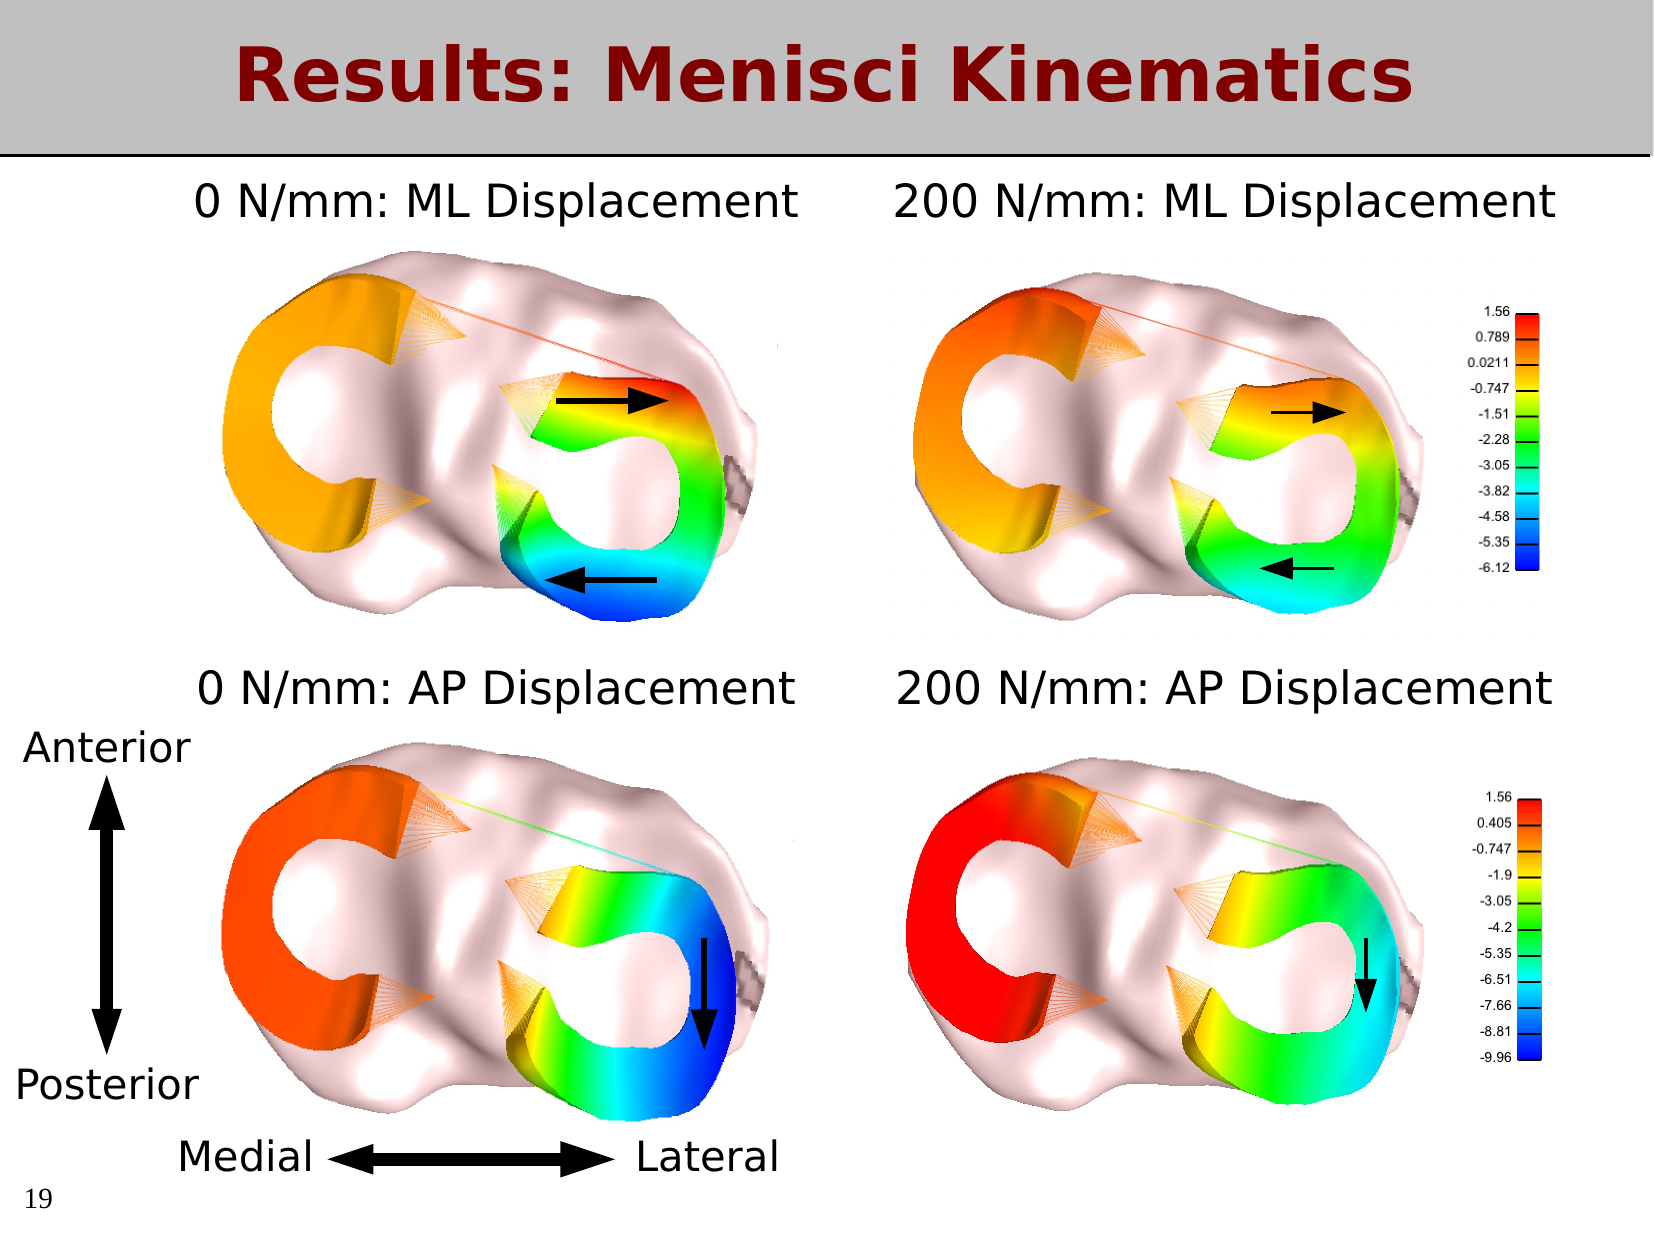

Results: Menisci Kinematics
0 N/mm: ML Displacement
200 N/mm: ML Displacement
0 N/mm: AP Displacement
200 N/mm: AP Displacement
Anterior
Posterior
Medial
Lateral